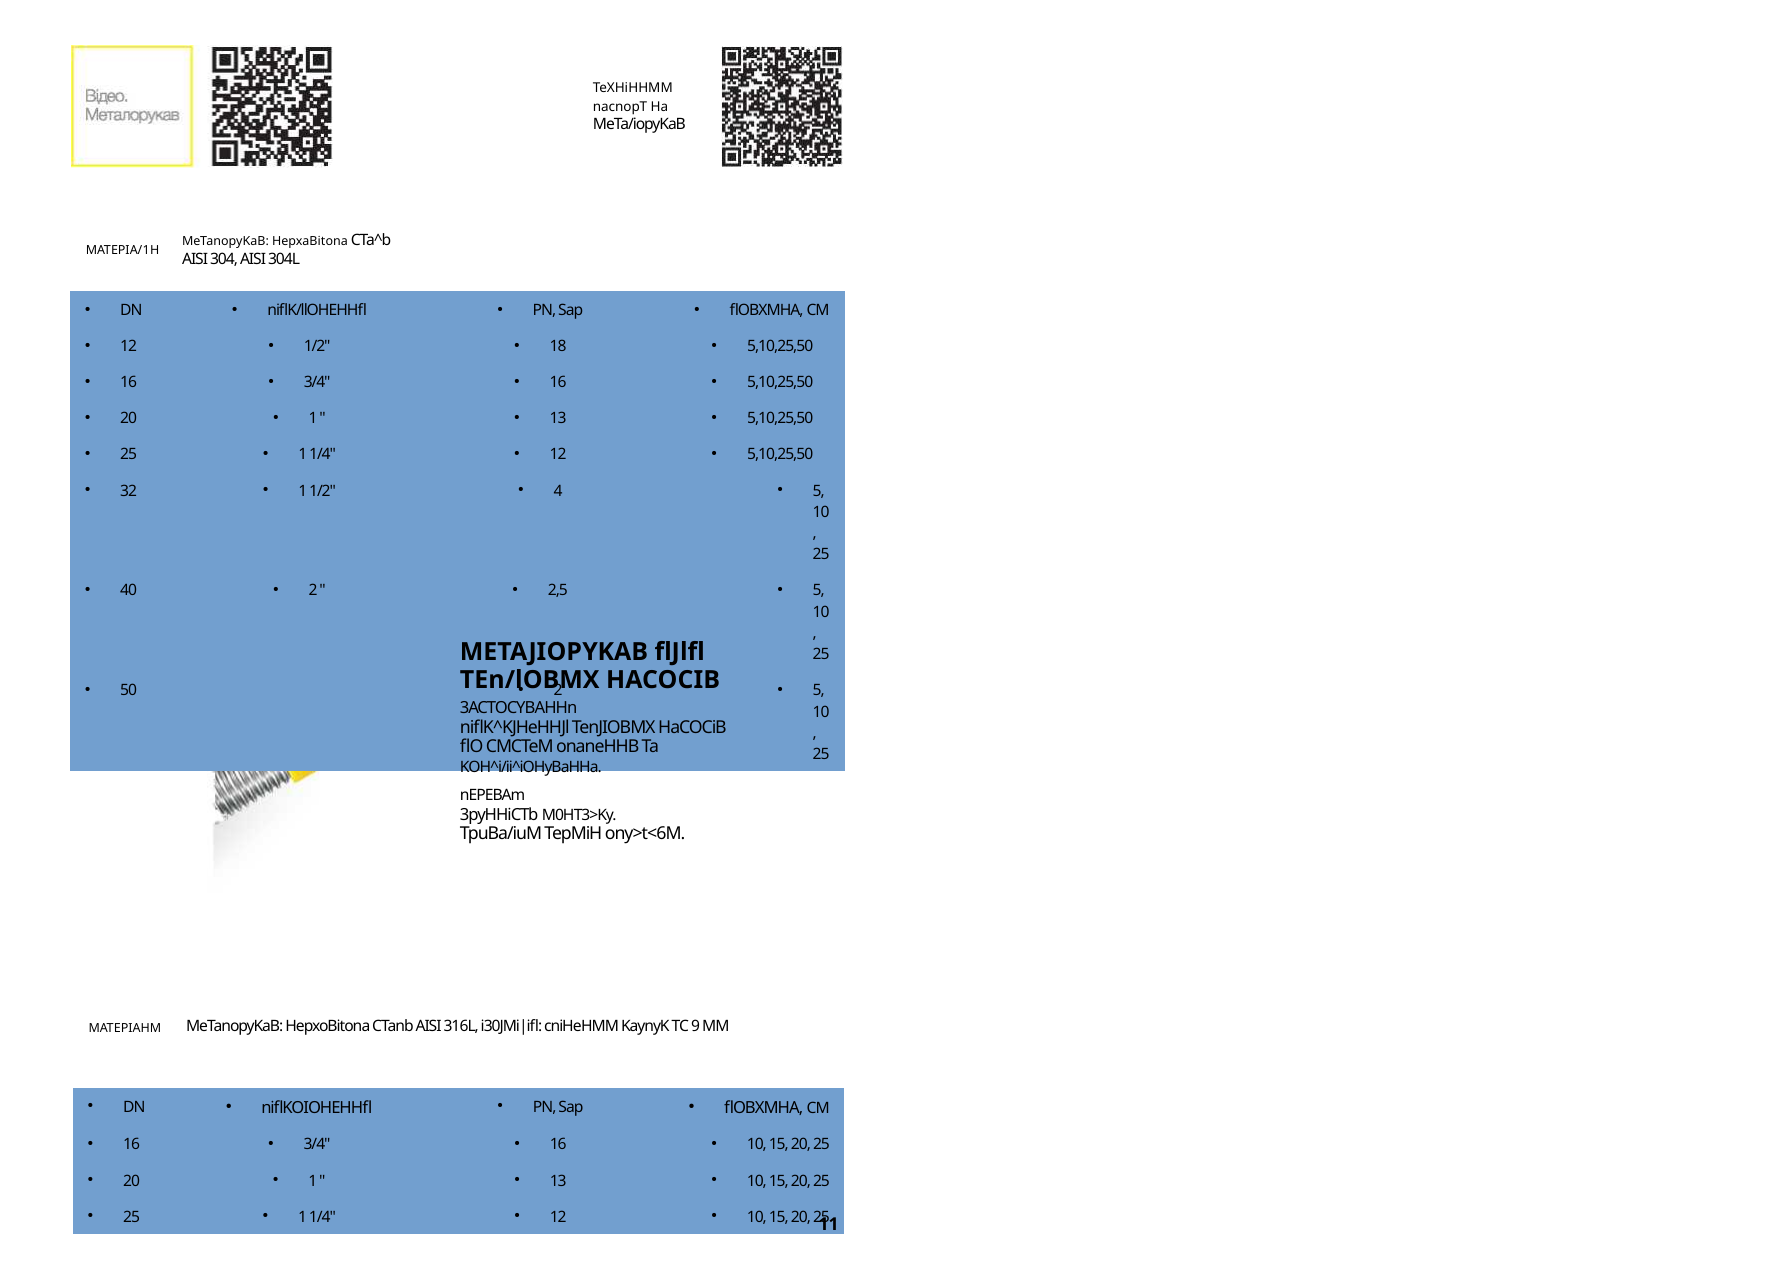

TeXHiHHMM nacnopT Ha MeTa/iopyKaB
MeTanopyKaB: HepxaBitona CTa^b AISI 304, AISI 304L
MATEPIA/1H
| DN | niflK/llOHEHHfl | PN, Sap | flOBXMHA, cm |
| --- | --- | --- | --- |
| 12 | 1/2" | 18 | 5,10,25,50 |
| 16 | 3/4" | 16 | 5,10,25,50 |
| 20 | 1 " | 13 | 5,10,25,50 |
| 25 | 1 1/4" | 12 | 5,10,25,50 |
| 32 | 1 1/2" | 4 | 5,10, 25 |
| 40 | 2 " | 2,5 | 5,10, 25 |
| 50 | | 2 | 5,10, 25 |
METAJIOPYKAB flJlfl TEn/lOBMX HACOCIB
3ACTOCYBAHHn
niflK^KJHeHHJl TenJIOBMX HaCOCiB flO CMCTeM onaneHHB Ta KOH^i/ii^iOHyBaHHa.
nEPEBAm
3pyHHiCTb M0HT3>Ky.
TpuBa/iuM TepMiH ony>t<6M.
MeTanopyKaB: HepxoBitona CTanb AISI 316L, i30JMi|ifl: cniHeHMM KaynyK TC 9 mm
MATEPIAHM
| DN | niflKOIOHEHHfl | PN, Sap | flOBXMHA, CM |
| --- | --- | --- | --- |
| 16 | 3/4" | 16 | 10, 15, 20, 25 |
| 20 | 1 " | 13 | 10, 15, 20, 25 |
| 25 | 1 1/4" | 12 | 10, 15, 20, 25 |
11